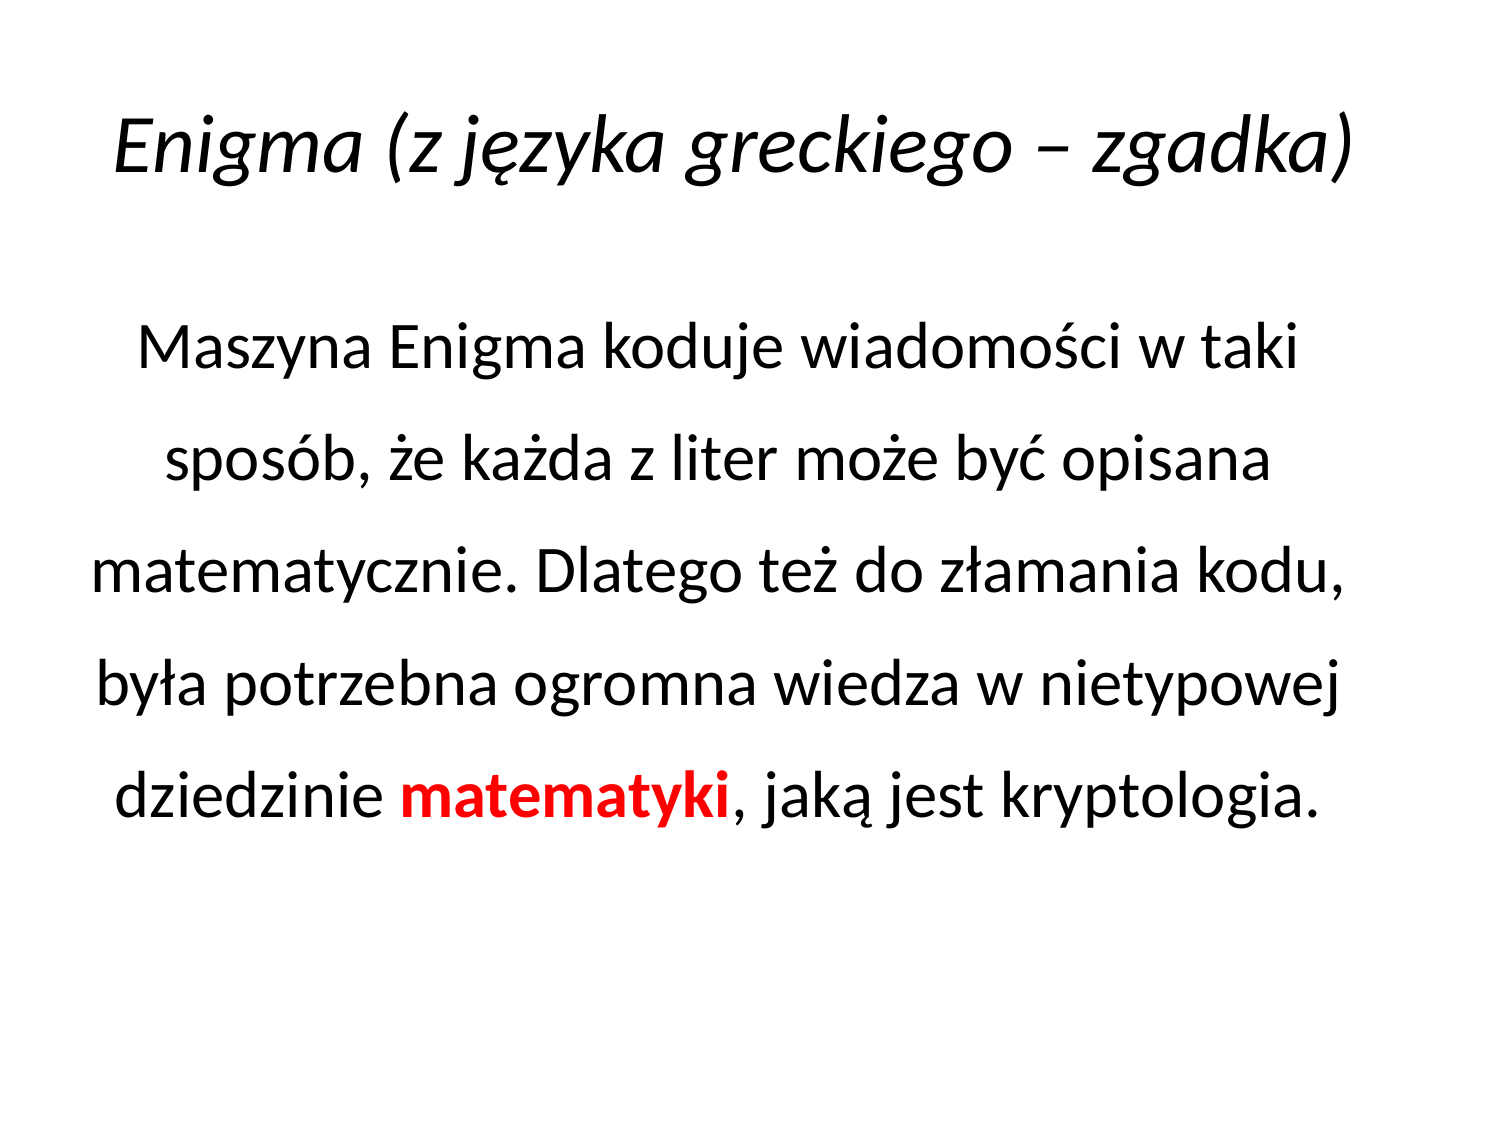

# Enigma (z języka greckiego – zgadka)
Maszyna Enigma koduje wiadomości w taki sposób, że każda z liter może być opisana matematycznie. Dlatego też do złamania kodu, była potrzebna ogromna wiedza w nietypowej dziedzinie matematyki, jaką jest kryptologia.